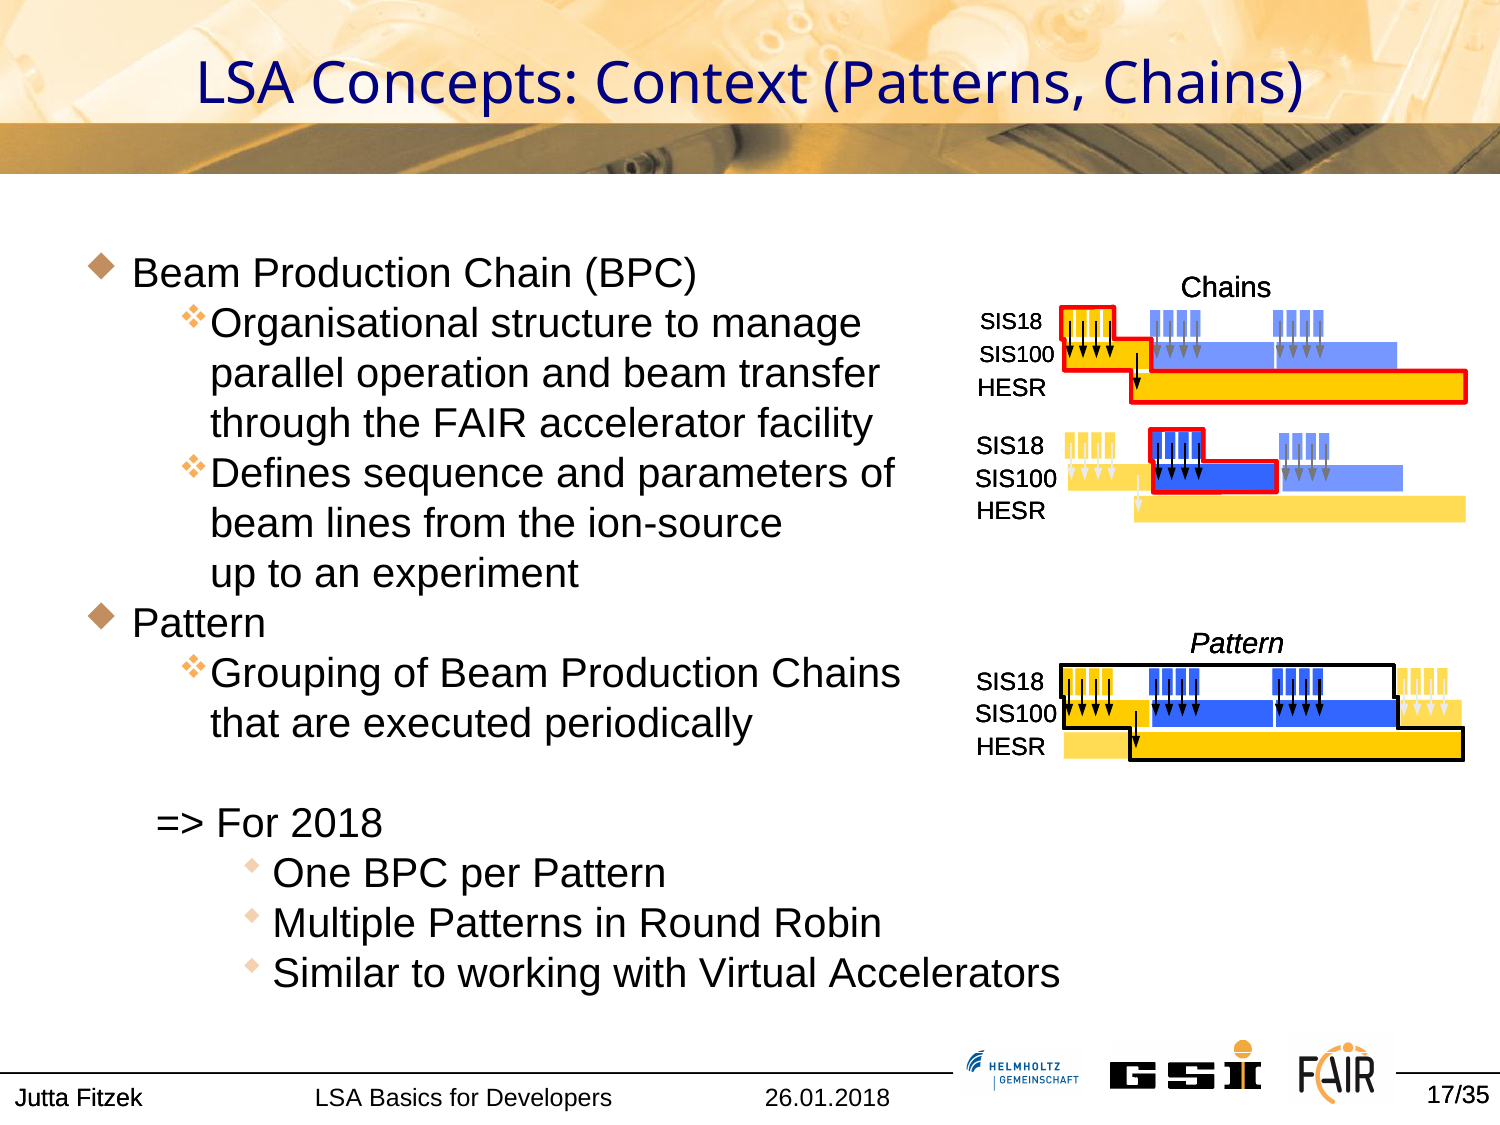

# LSA Concepts: Context (Patterns, Chains)
Beam Production Chain (BPC)
Organisational structure to manage
parallel operation and beam transfer
through the FAIR accelerator facility
Defines sequence and parameters of
beam lines from the ion-source
up to an experiment
Pattern
Grouping of Beam Production Chains
that are executed periodically
=> For 2018
One BPC per Pattern
Multiple Patterns in Round Robin
Similar to working with Virtual Accelerators
Chains
SIS18
SIS100
HESR
SIS18
SIS100
HESR
Chains
SIS18
SIS100
HESR
SIS18
SIS100
HESR
Chains
SIS18
SIS100
HESR
SIS18
SIS100
HESR
Pattern
SIS18
SIS100
HESR
Pattern
SIS18
SIS100
HESR
Pattern
SIS18
SIS100
HESR
17